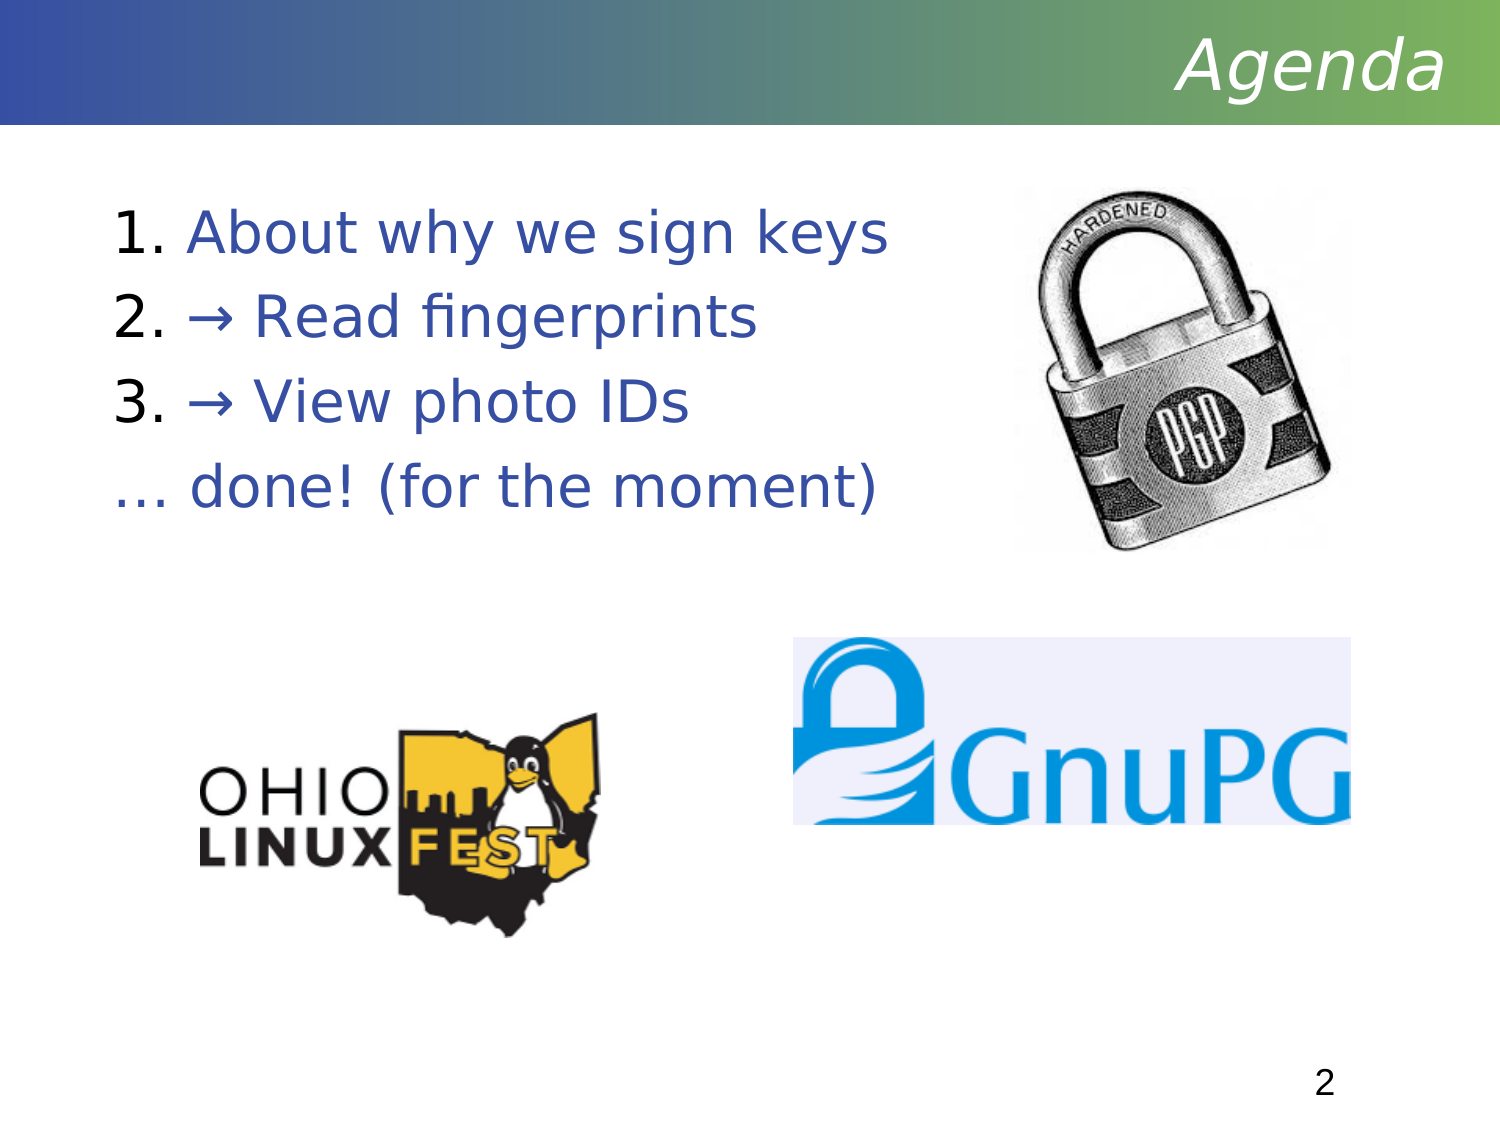

# Agenda
 About why we sign keys
 → Read fingerprints
 → View photo IDs
… done! (for the moment)
2